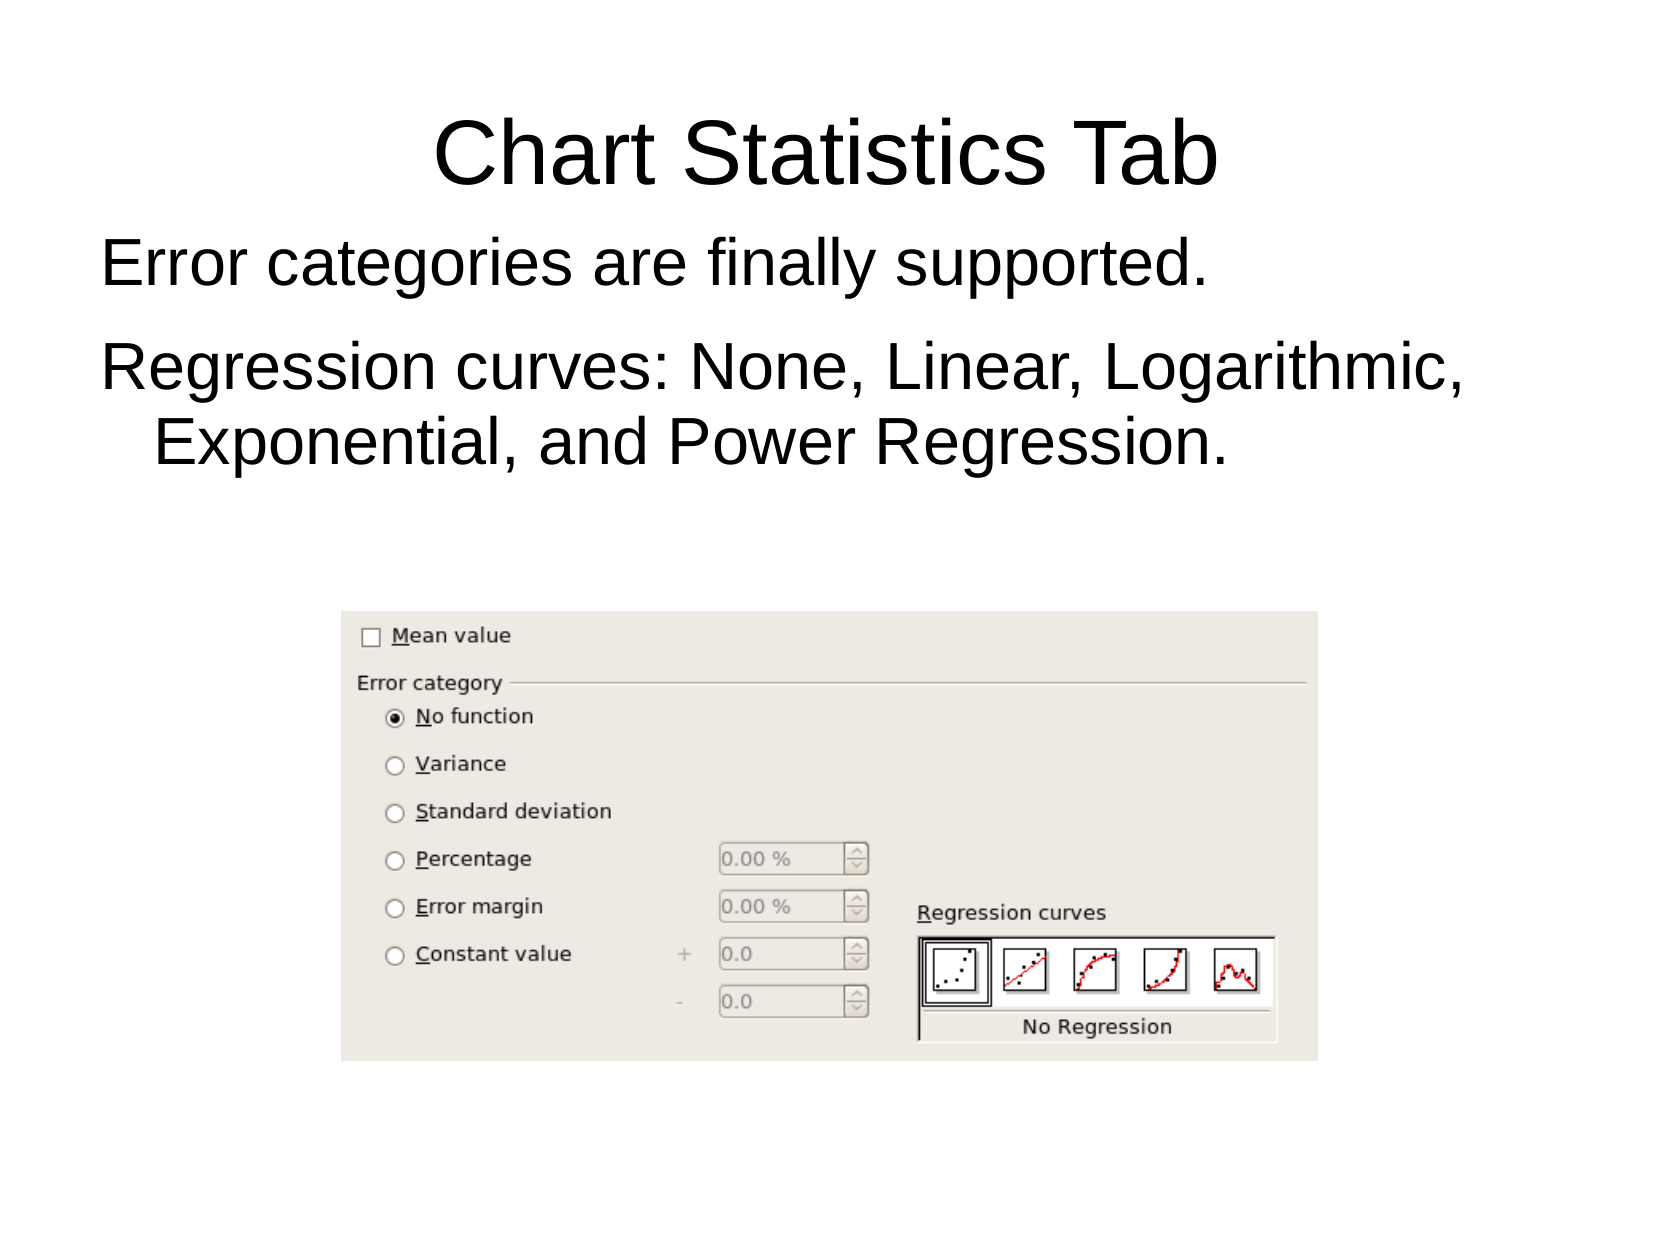

# Chart Statistics Tab
Error categories are finally supported.
Regression curves: None, Linear, Logarithmic, Exponential, and Power Regression.